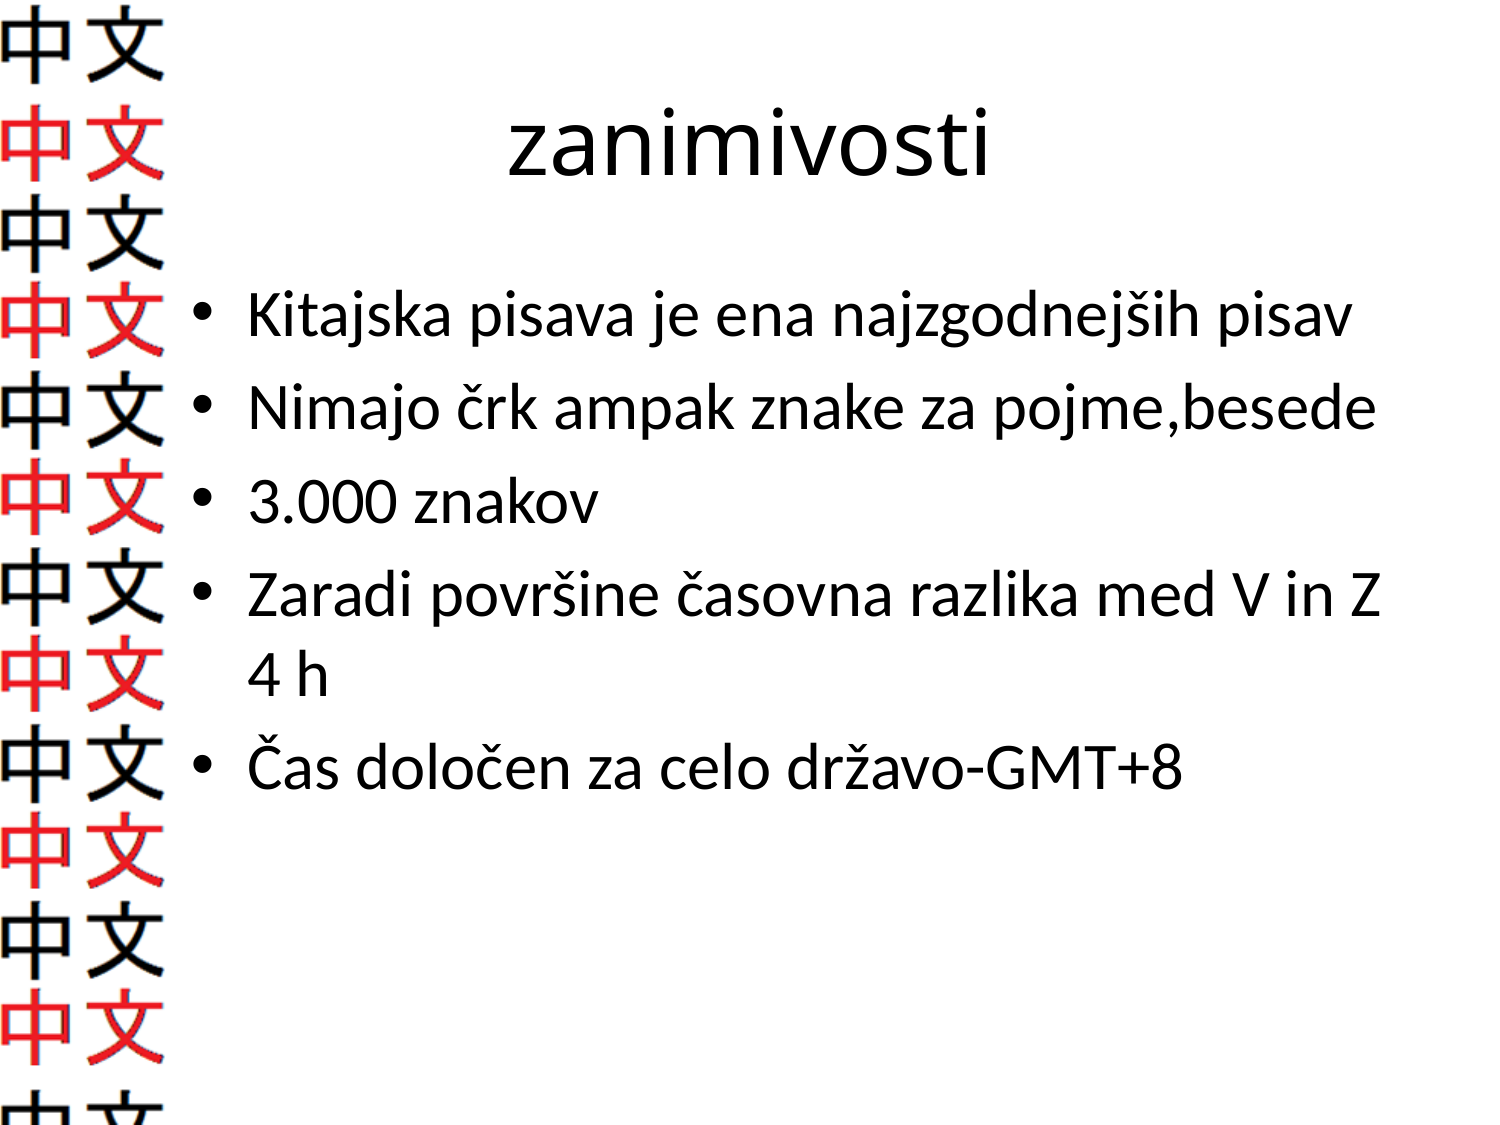

# zanimivosti
Kitajska pisava je ena najzgodnejših pisav
Nimajo črk ampak znake za pojme,besede
3.000 znakov
Zaradi površine časovna razlika med V in Z 4 h
Čas določen za celo državo-GMT+8